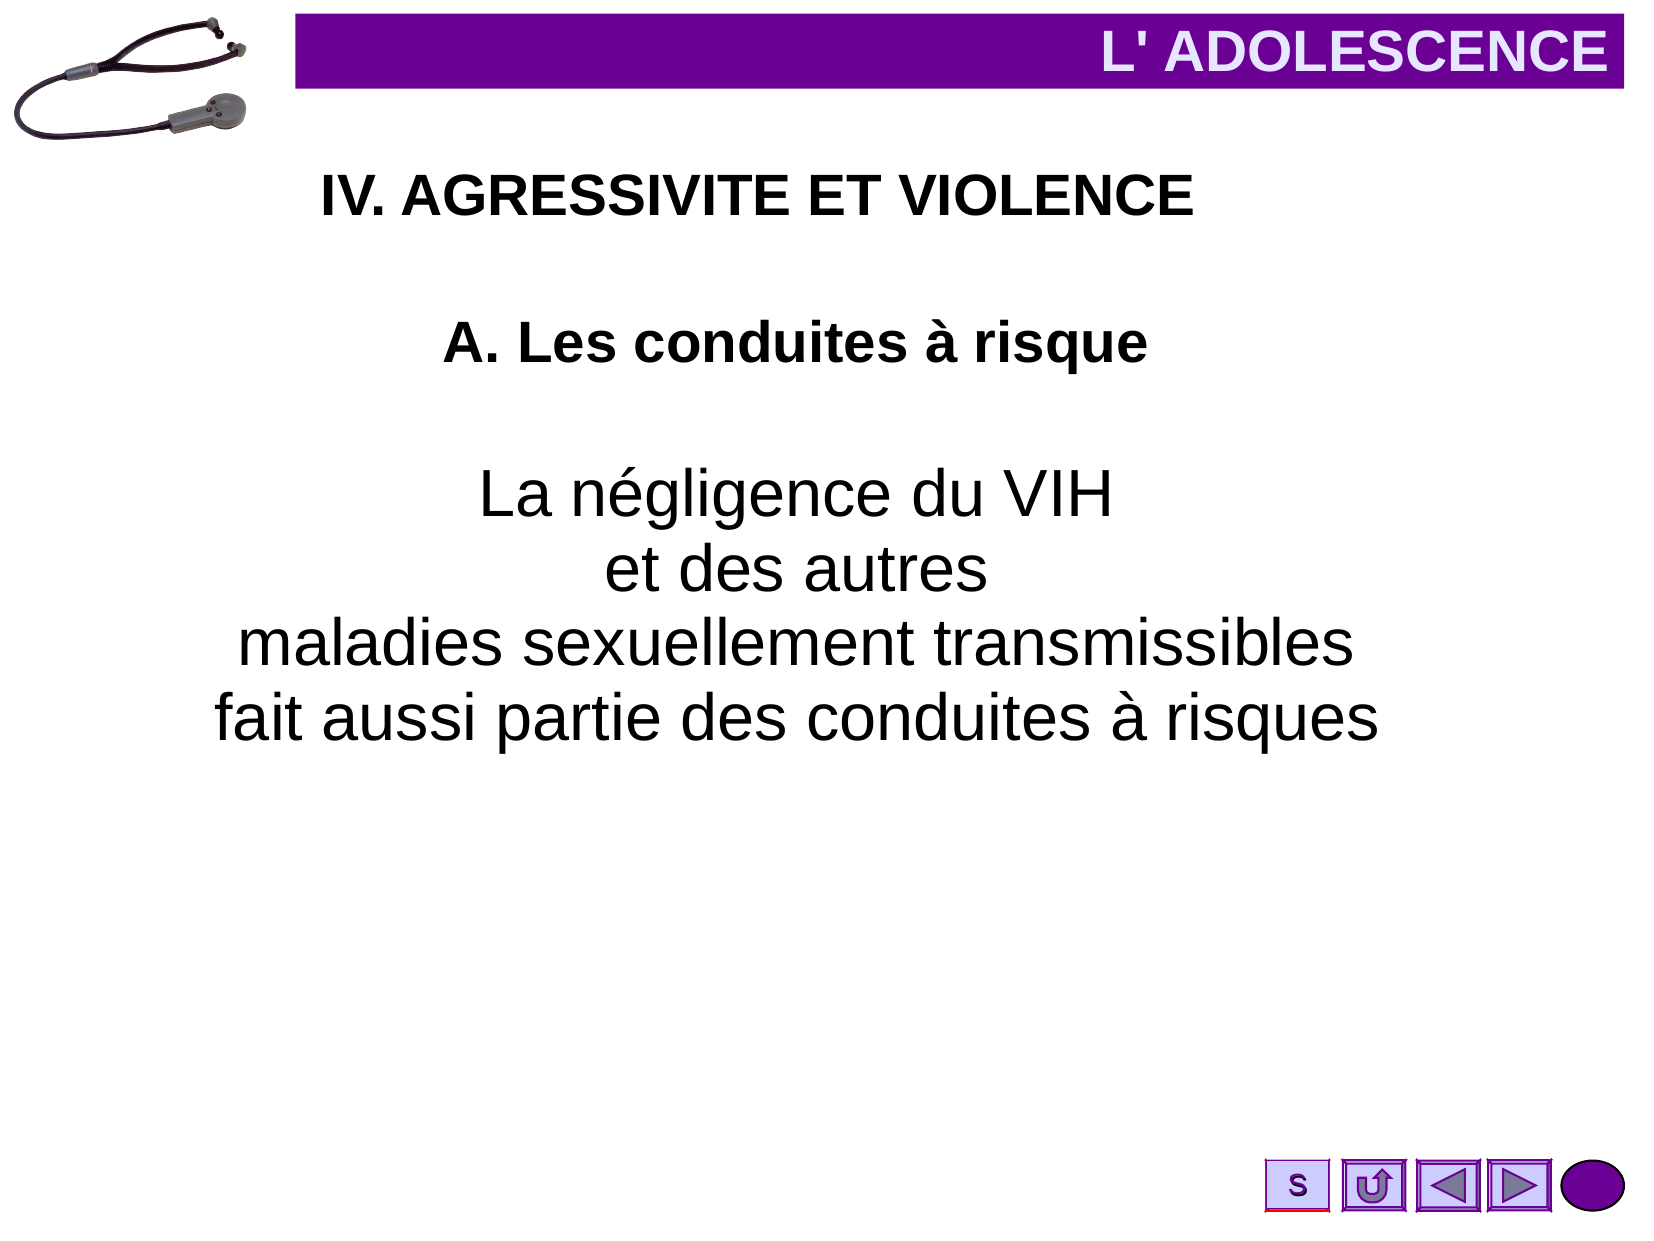

L' ADOLESCENCE
IV. AGRESSIVITE ET VIOLENCE
La négligence du VIH
et des autres
maladies sexuellement transmissibles
fait aussi partie des conduites à risques
A. Les conduites à risque